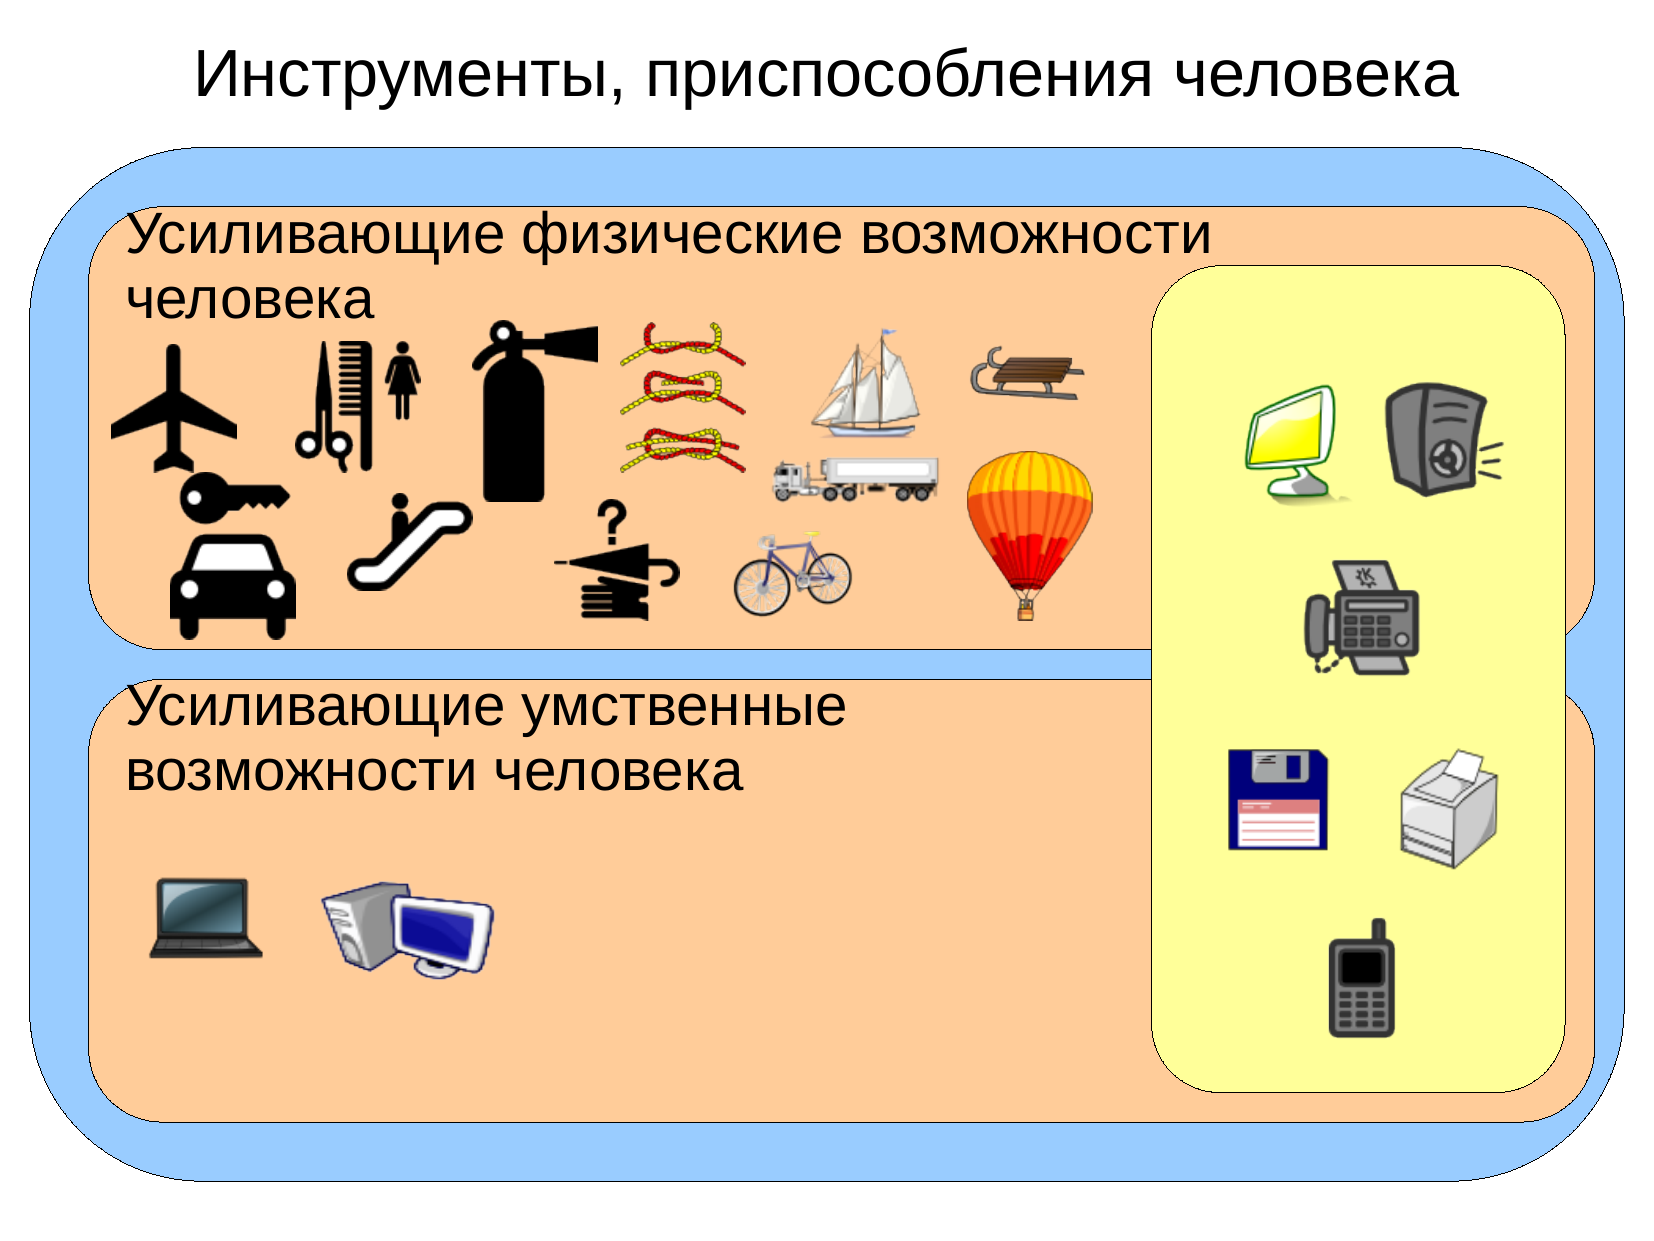

Инструменты, приспособления человека
Усиливающие физические возможности
человека
Усиливающие умственные
возможности человека